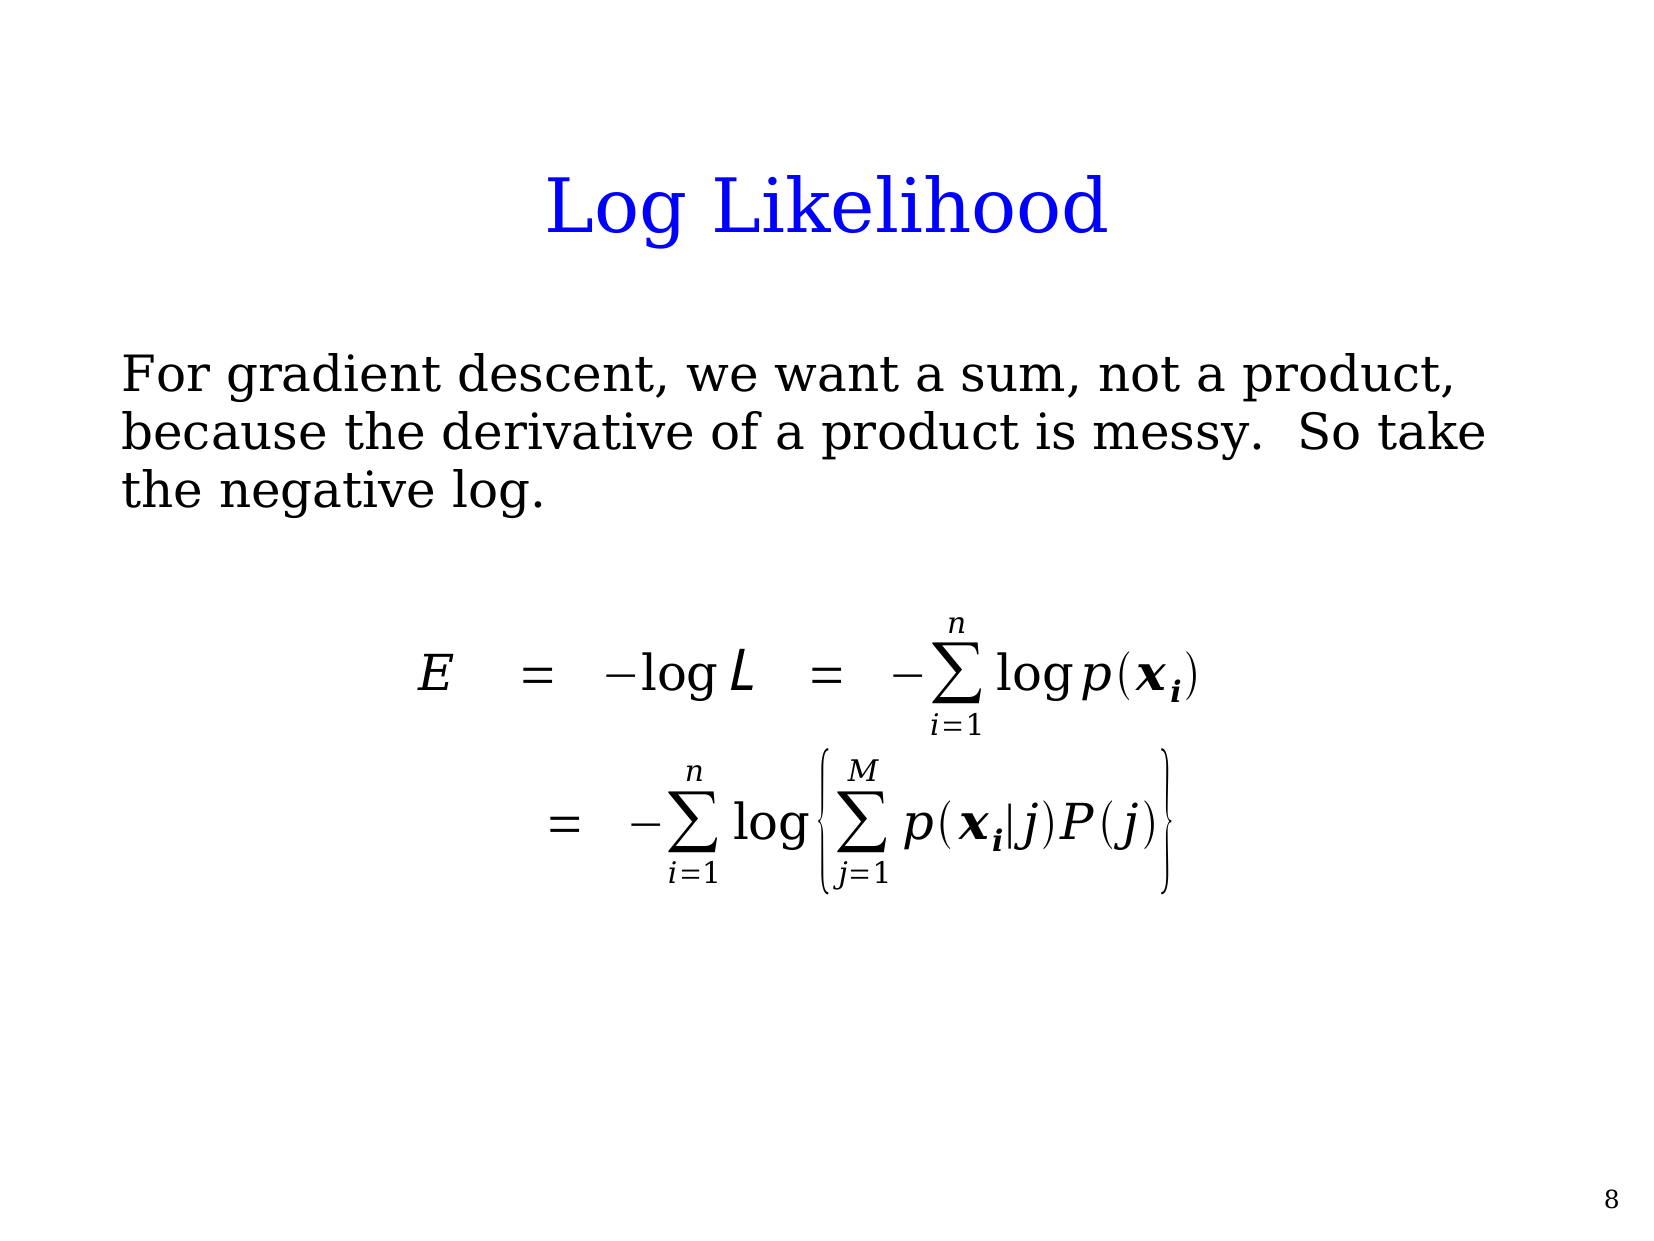

# Log Likelihood
For gradient descent, we want a sum, not a product, because the derivative of a product is messy. So take the negative log.